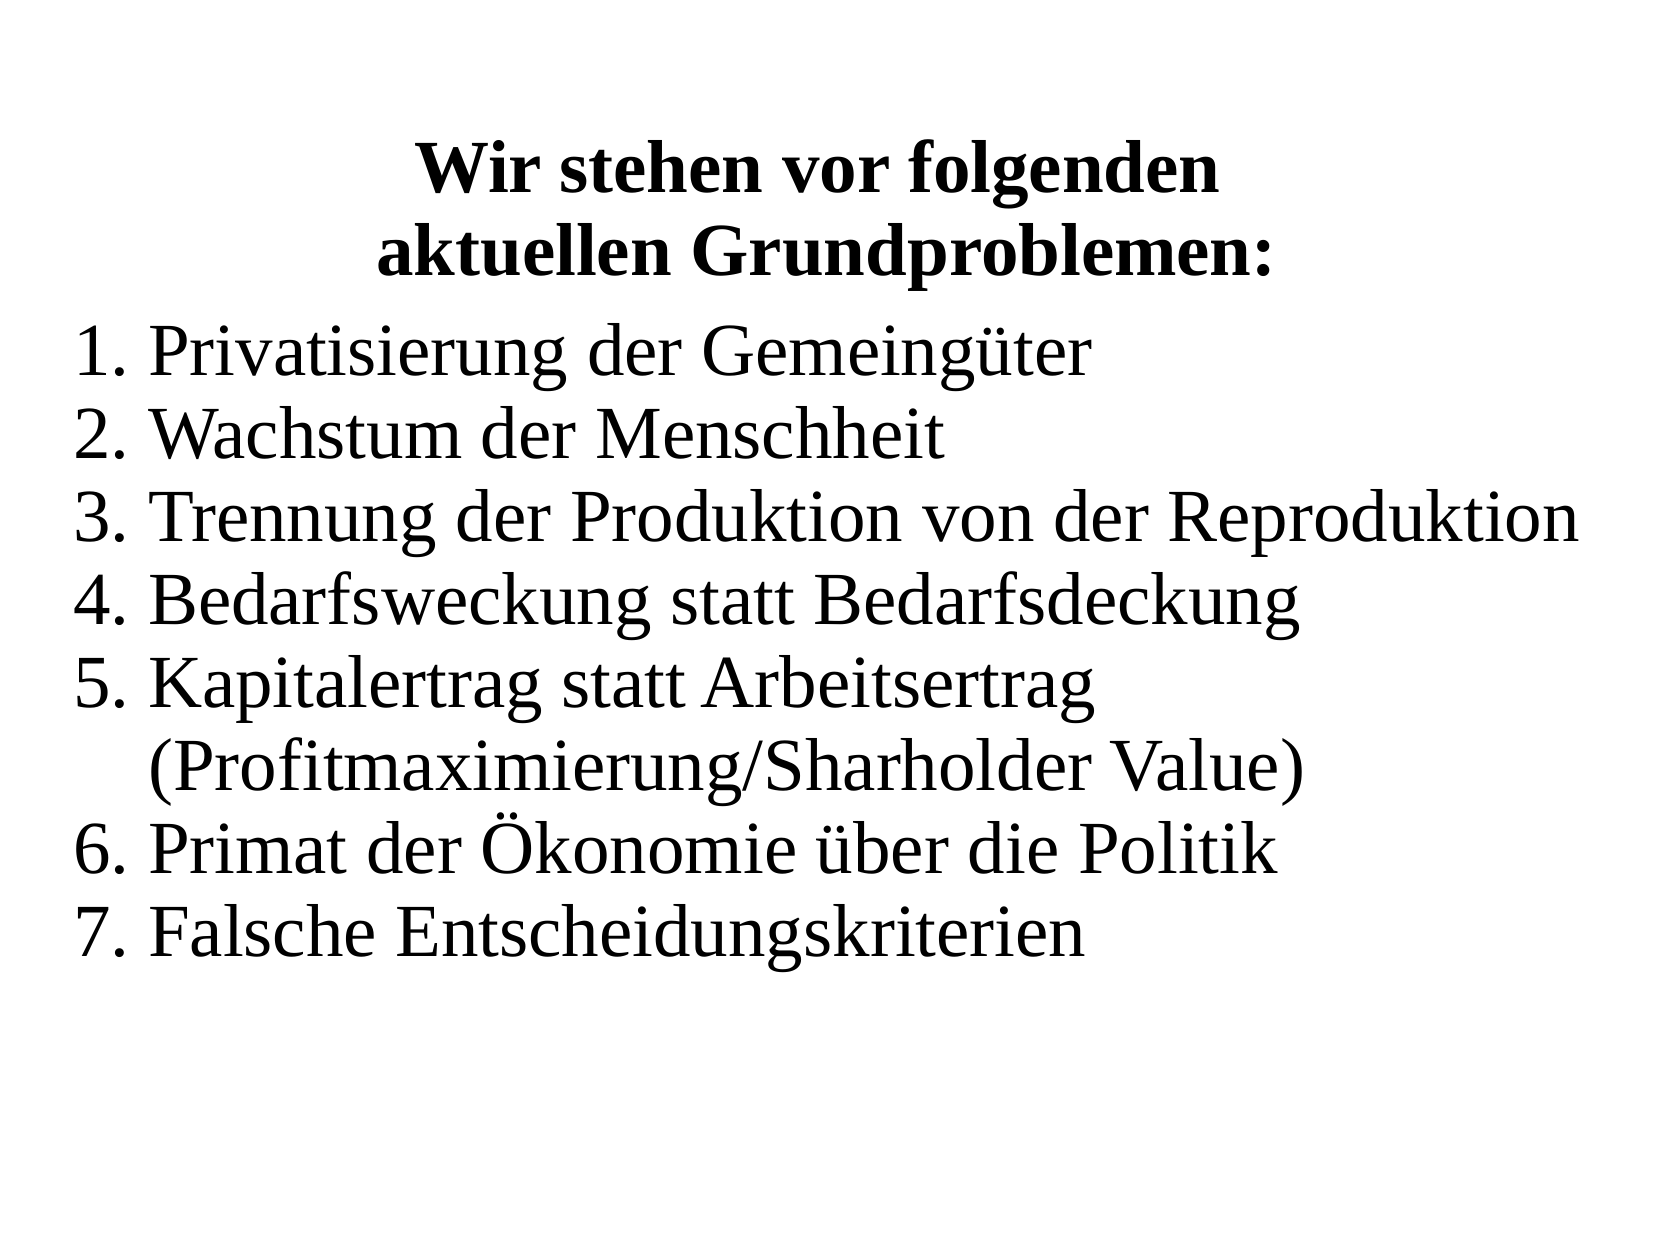

Wir stehen vor folgenden
aktuellen Grundproblemen:
 Privatisierung der Gemeingüter
 Wachstum der Menschheit
 Trennung der Produktion von der Reproduktion
 Bedarfsweckung statt Bedarfsdeckung
 Kapitalertrag statt Arbeitsertrag
 (Profitmaximierung/Sharholder Value)
 Primat der Ökonomie über die Politik
 Falsche Entscheidungskriterien